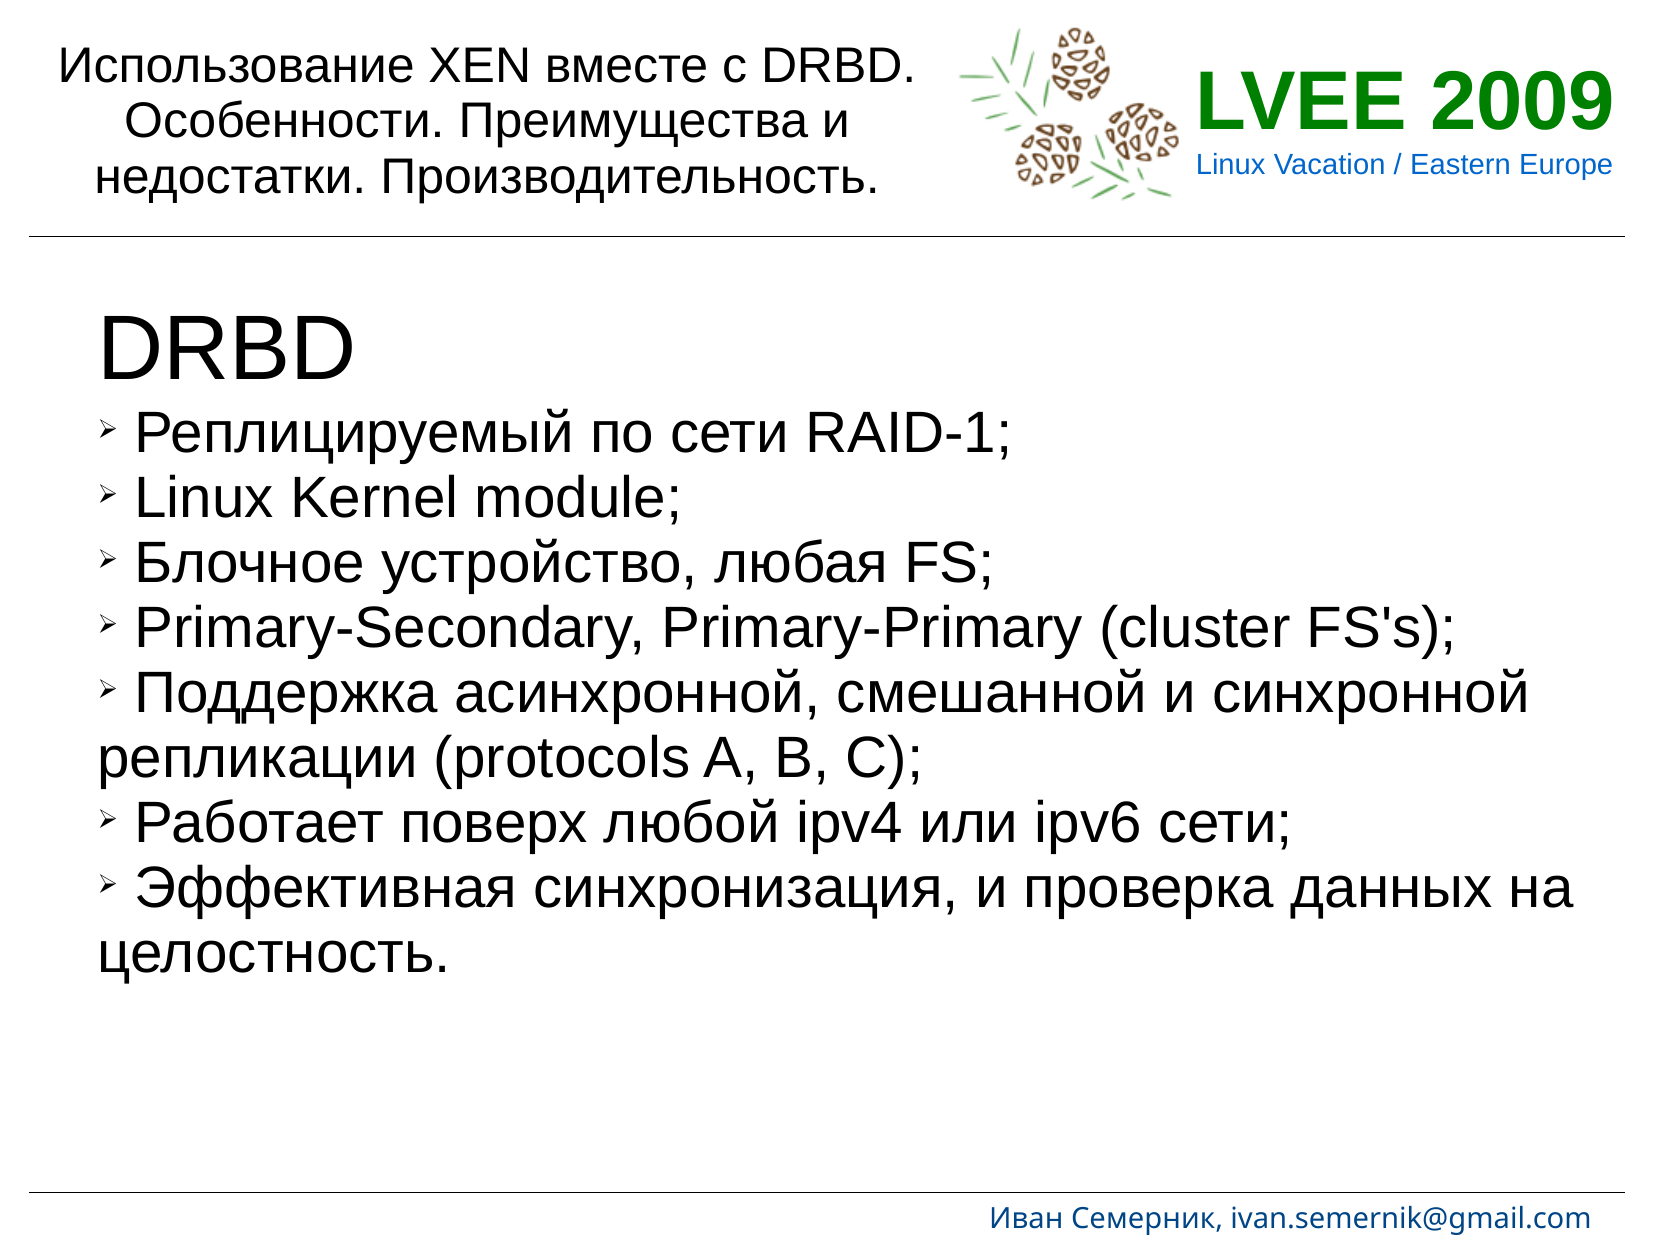

Использование XEN вместе с DRBD. Особенности. Преимущества и недостатки. Производительность.
LVEE 2009
Linux Vacation / Eastern Europe
DRBD
 Реплицируемый по сети RAID-1;
 Linux Kernel module;
 Блочное устройство, любая FS;
 Primary-Secondary, Primary-Primary (cluster FS's);
 Поддержка асинхронной, смешанной и синхронной репликации (protocols A, B, C);
 Работает поверх любой ipv4 или ipv6 сети;
 Эффективная синхронизация, и проверка данных на целостность.
Иван Семерник, ivan.semernik@gmail.com